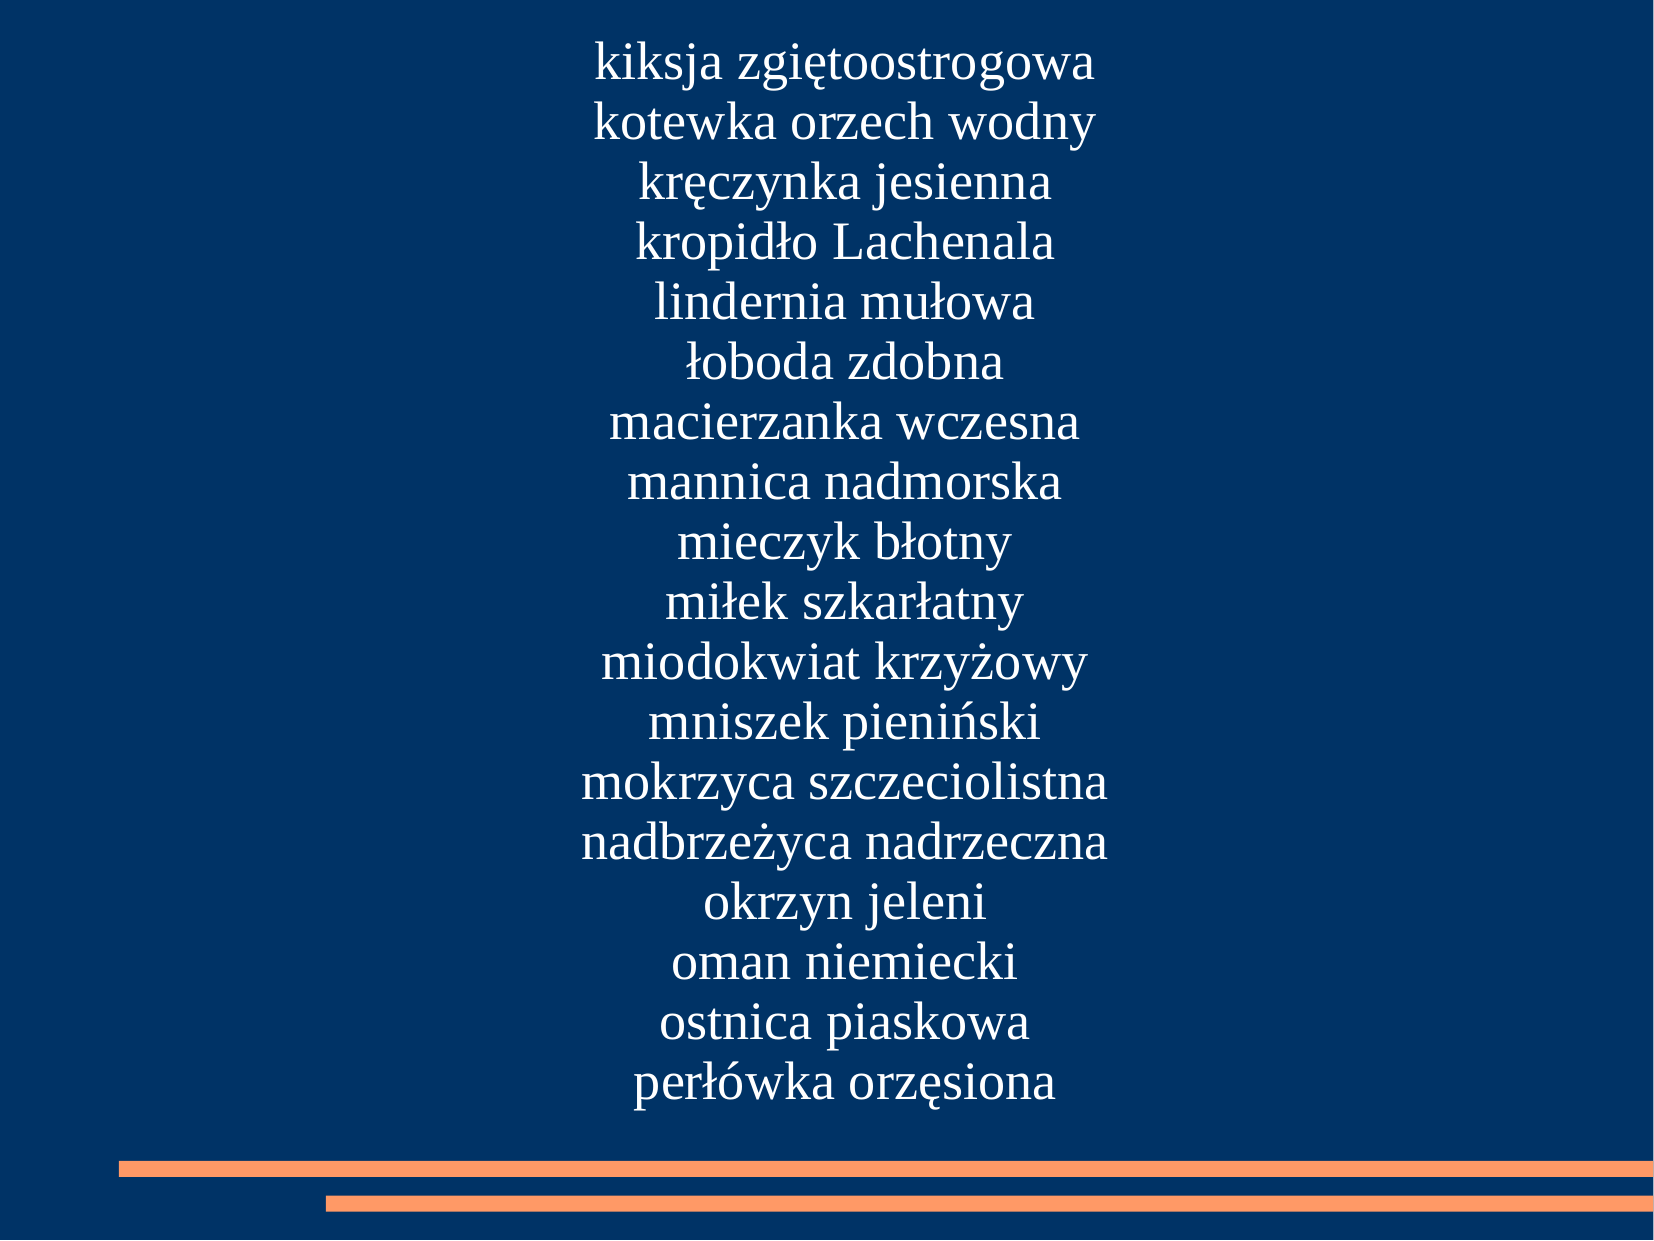

kiksja zgiętoostrogowa
kotewka orzech wodny
kręczynka jesienna
kropidło Lachenala
lindernia mułowa
łoboda zdobna
macierzanka wczesna
mannica nadmorska
mieczyk błotny
miłek szkarłatny
miodokwiat krzyżowy
mniszek pieniński
mokrzyca szczeciolistna
nadbrzeżyca nadrzeczna
okrzyn jeleni
oman niemiecki
ostnica piaskowa
perłówka orzęsiona
#